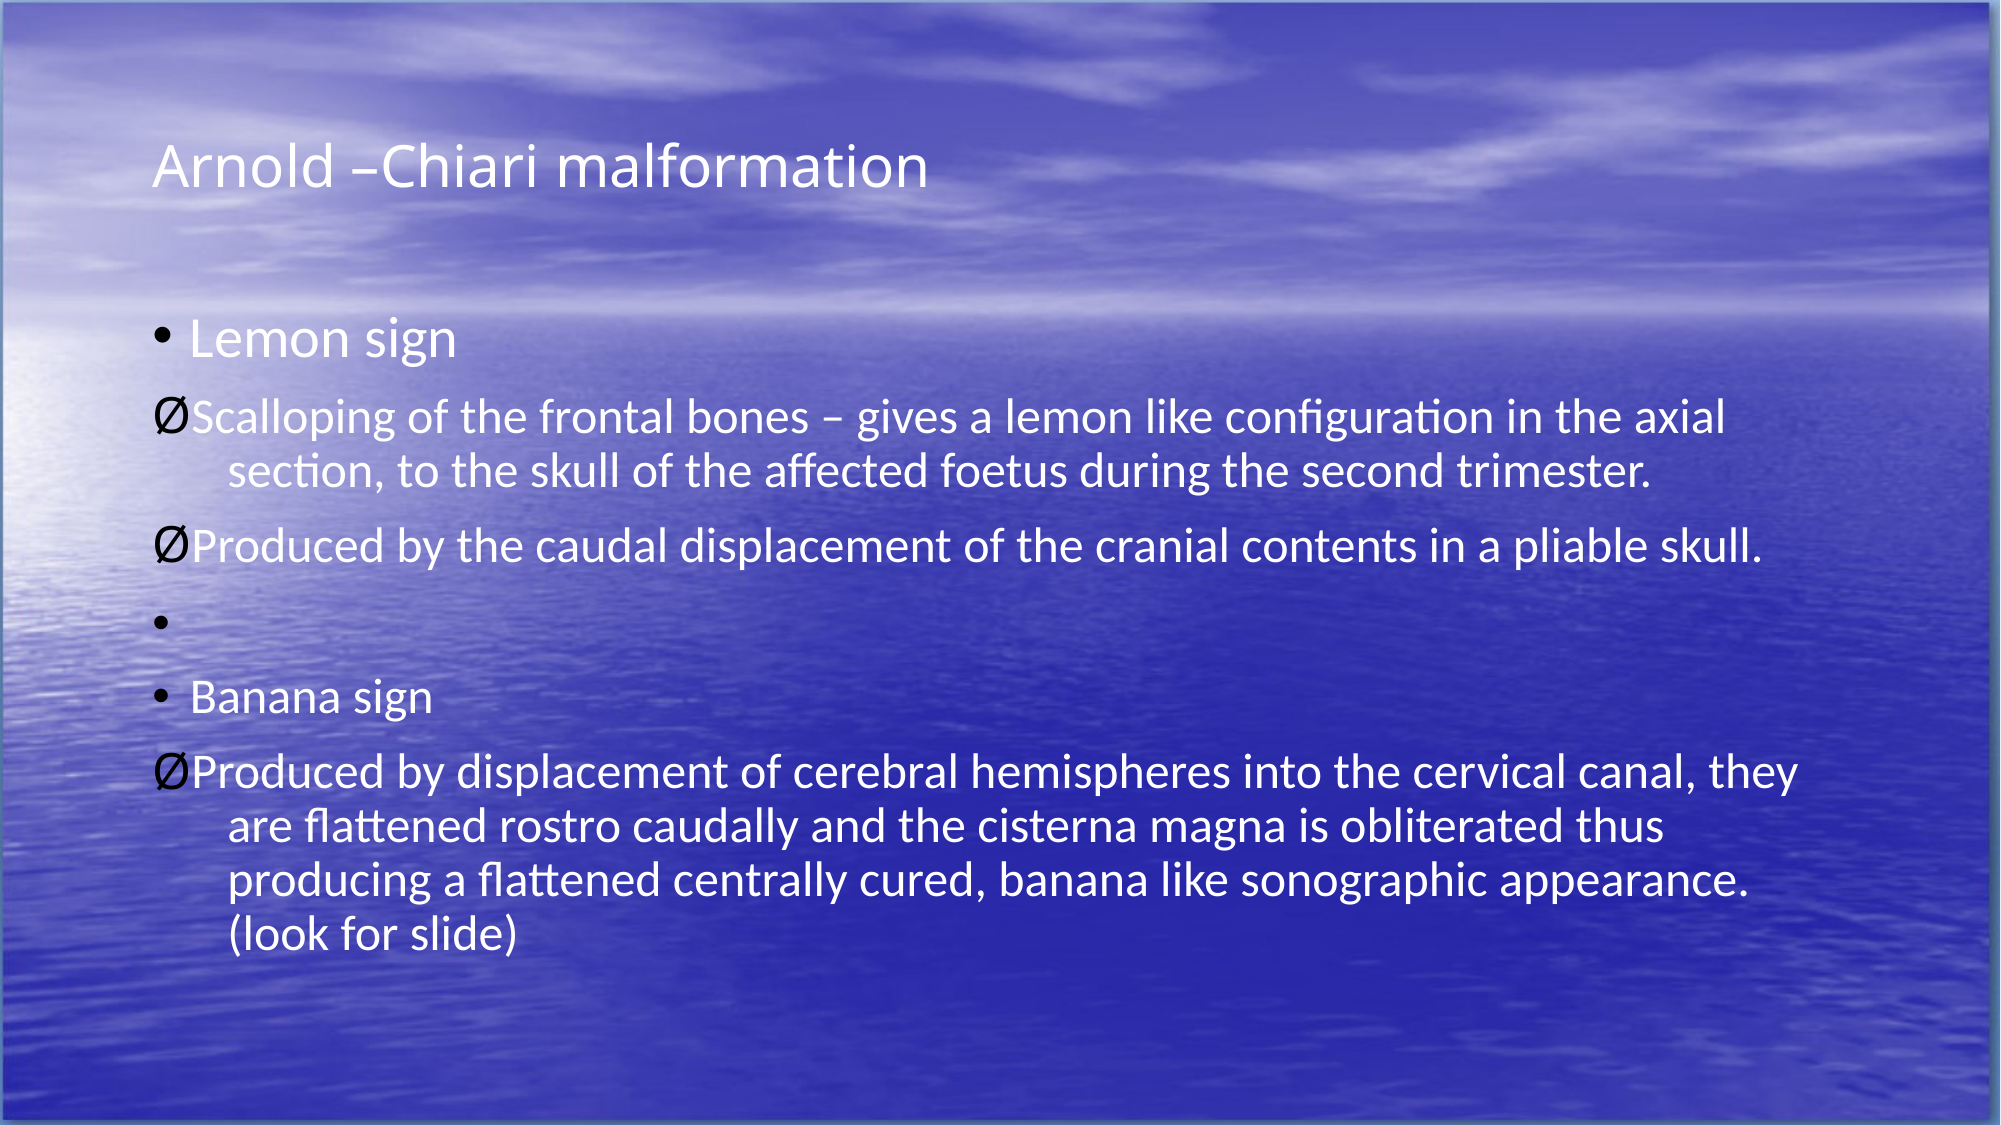

# Arnold –Chiari malformation
Lemon sign
Scalloping of the frontal bones – gives a lemon like configuration in the axial section, to the skull of the affected foetus during the second trimester.
Produced by the caudal displacement of the cranial contents in a pliable skull.
Banana sign
Produced by displacement of cerebral hemispheres into the cervical canal, they are flattened rostro caudally and the cisterna magna is obliterated thus producing a flattened centrally cured, banana like sonographic appearance. (look for slide)